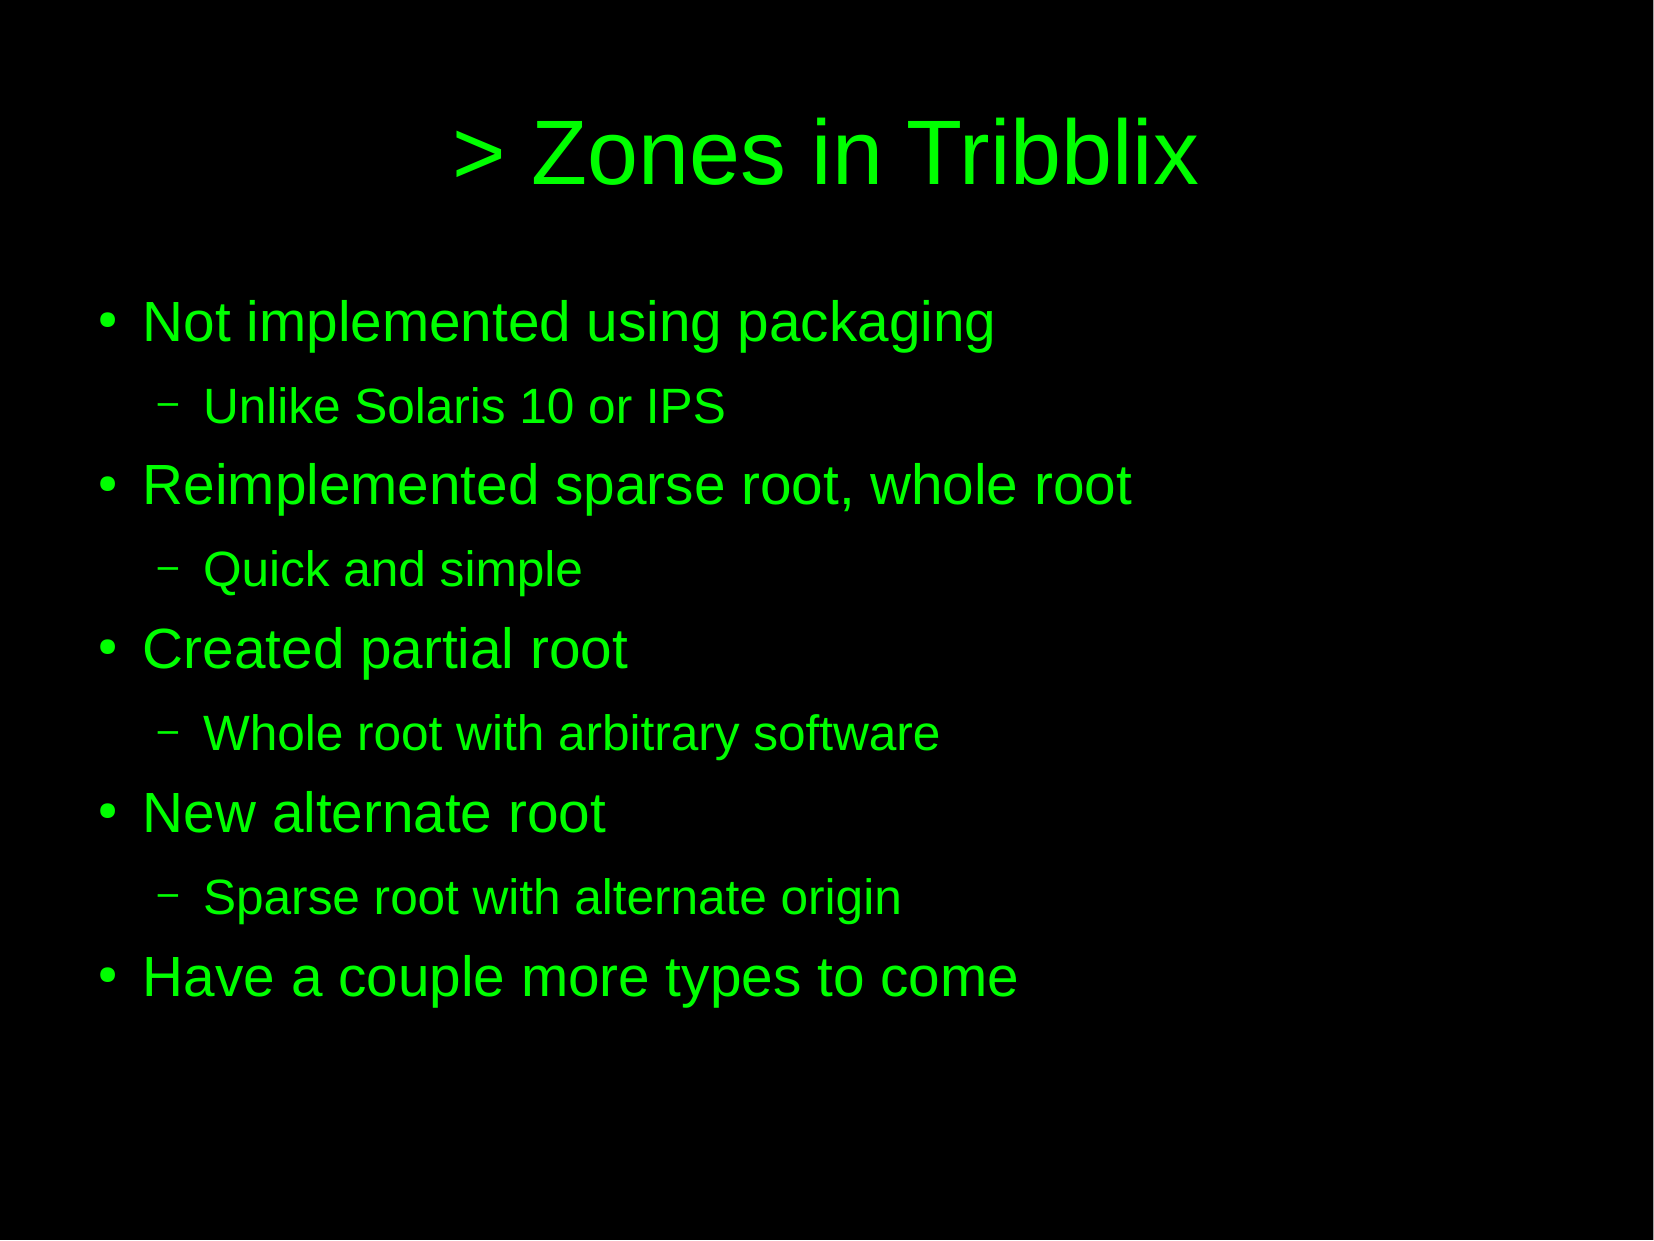

# > Zones in Tribblix
Not implemented using packaging
Unlike Solaris 10 or IPS
Reimplemented sparse root, whole root
Quick and simple
Created partial root
Whole root with arbitrary software
New alternate root
Sparse root with alternate origin
Have a couple more types to come